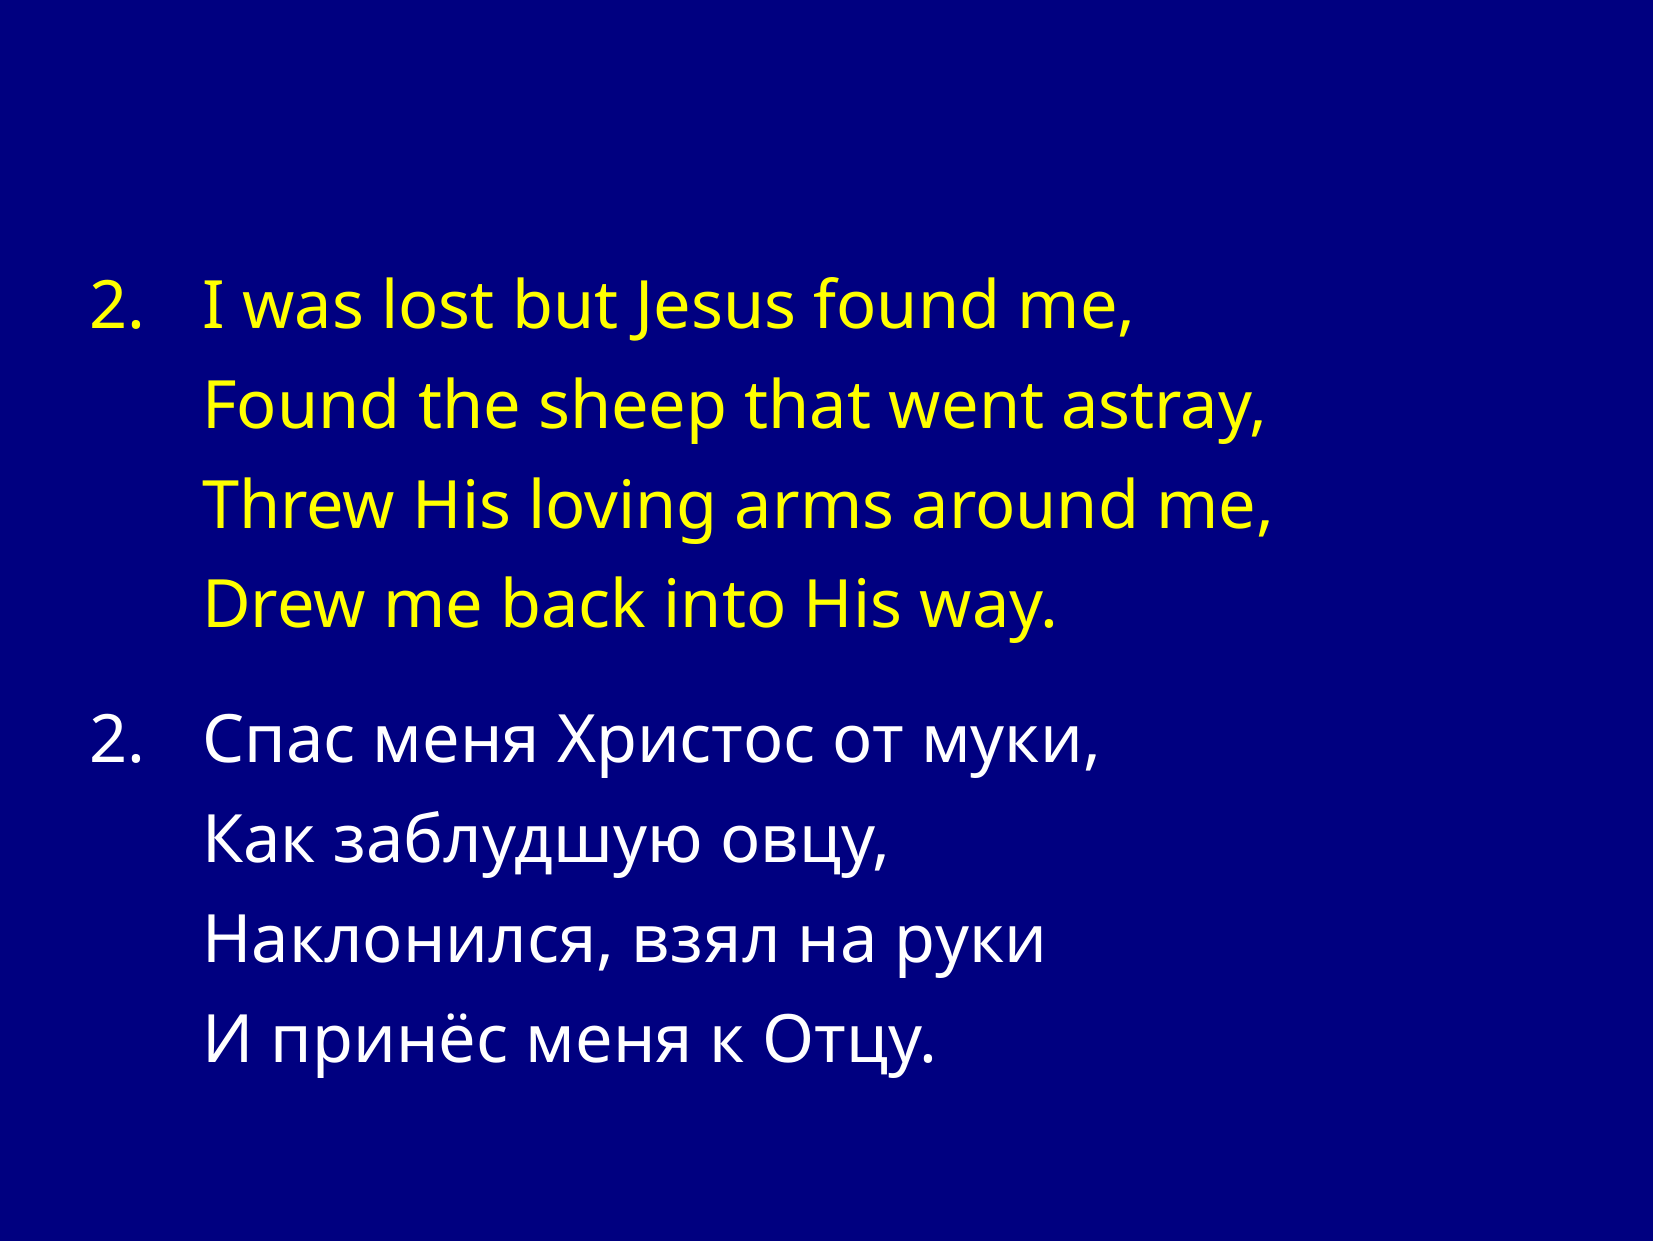

2.	I was lost but Jesus found me,
	Found the sheep that went astray,
	Threw His loving arms around me,
	Drew me back into His way.
2.	Спас меня Христос от муки,
	Как заблудшую овцу,
	Наклонился, взял на руки
	И принёс меня к Отцу.